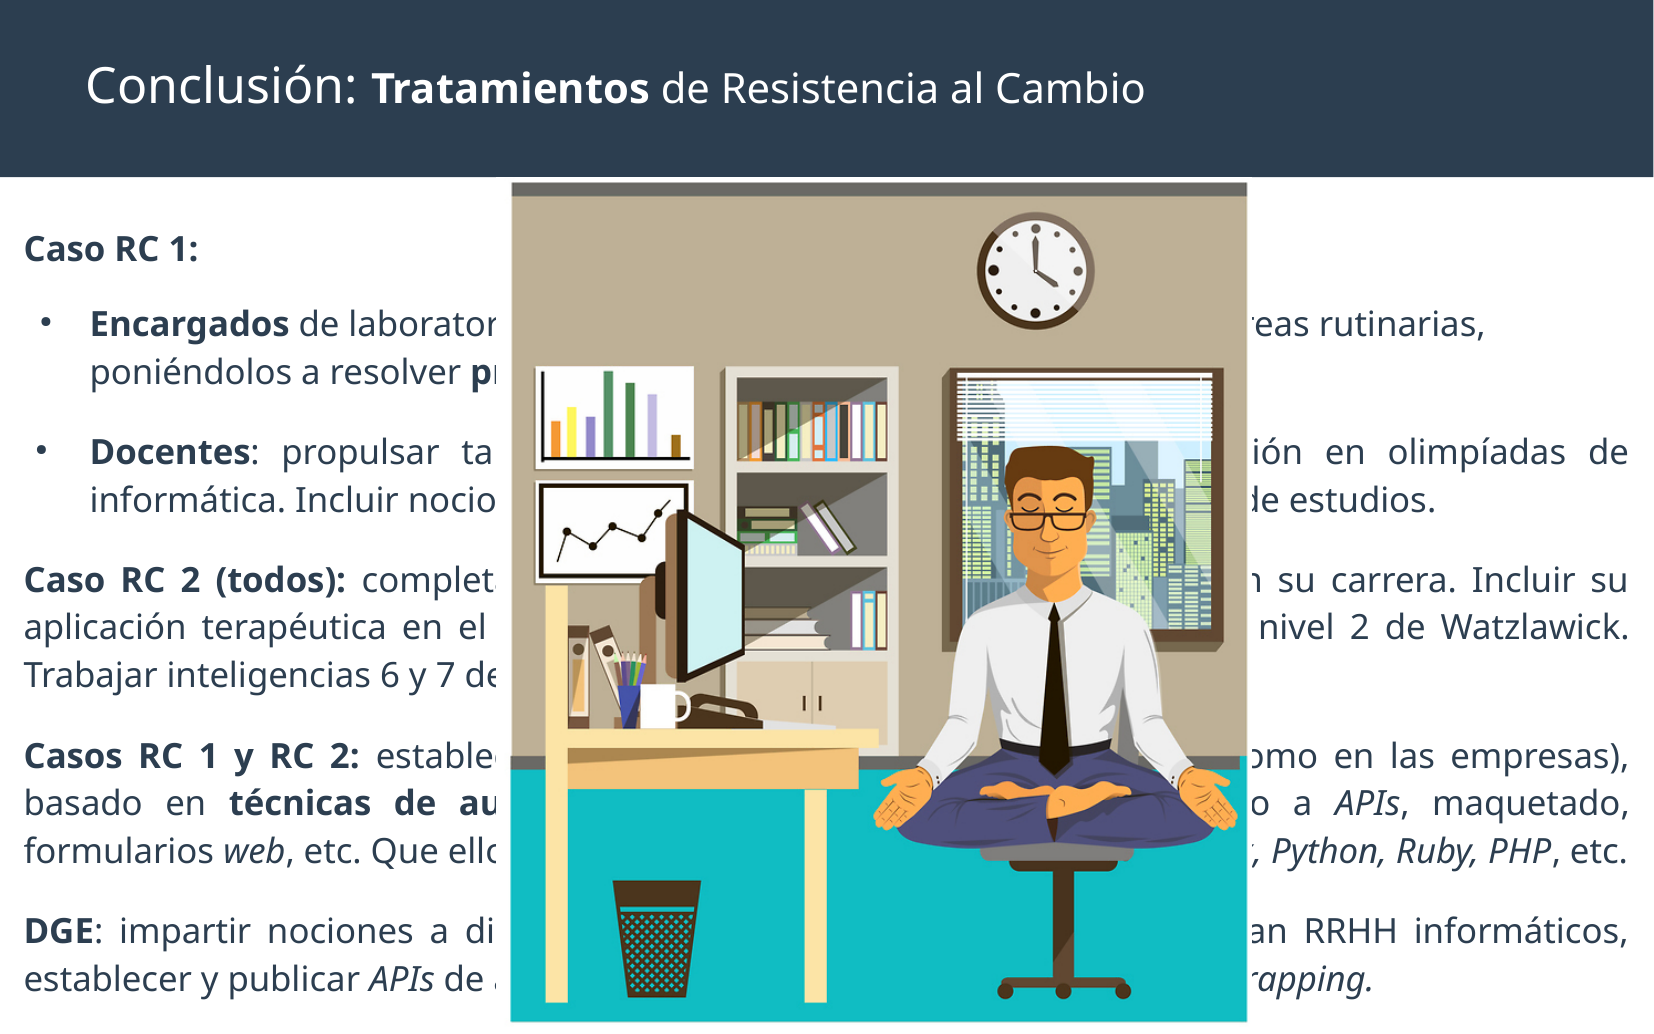

Conclusión: Tratamientos de Resistencia al Cambio
# Caso RC 1:
Encargados de laboratorio: redignificar su profesión quitándolos de tareas rutinarias, poniéndolos a resolver problemas de fondo.
Docentes: propulsar talleres de programación, robótica, participación en olimpíadas de informática. Incluir nociones básicas sobre DOS o Shell en el programa de estudios.
Caso RC 2 (todos): completar la formación sistémica que no tuvieron en su carrera. Incluir su aplicación terapéutica en el terreno cognitivo propuesto por Cambios a nivel 2 de Watzlawick. Trabajar inteligencias 6 y 7 de Gardner y Cuadrantes I y II de Covey.
Casos RC 1 y RC 2: establecer con los docentes un Plan de Carrera (como en las empresas), basado en técnicas de automatización, tales como scrapping, acceso a APIs, maquetado, formularios web, etc. Que ellos propongan las herramientas: Windows, Linux, Python, Ruby, PHP, etc.
DGE: impartir nociones a directivos sobre la forma en que se administran RRHH informáticos, establecer y publicar APIs de acceso por token, para reducir necesidad de scrapping.
29